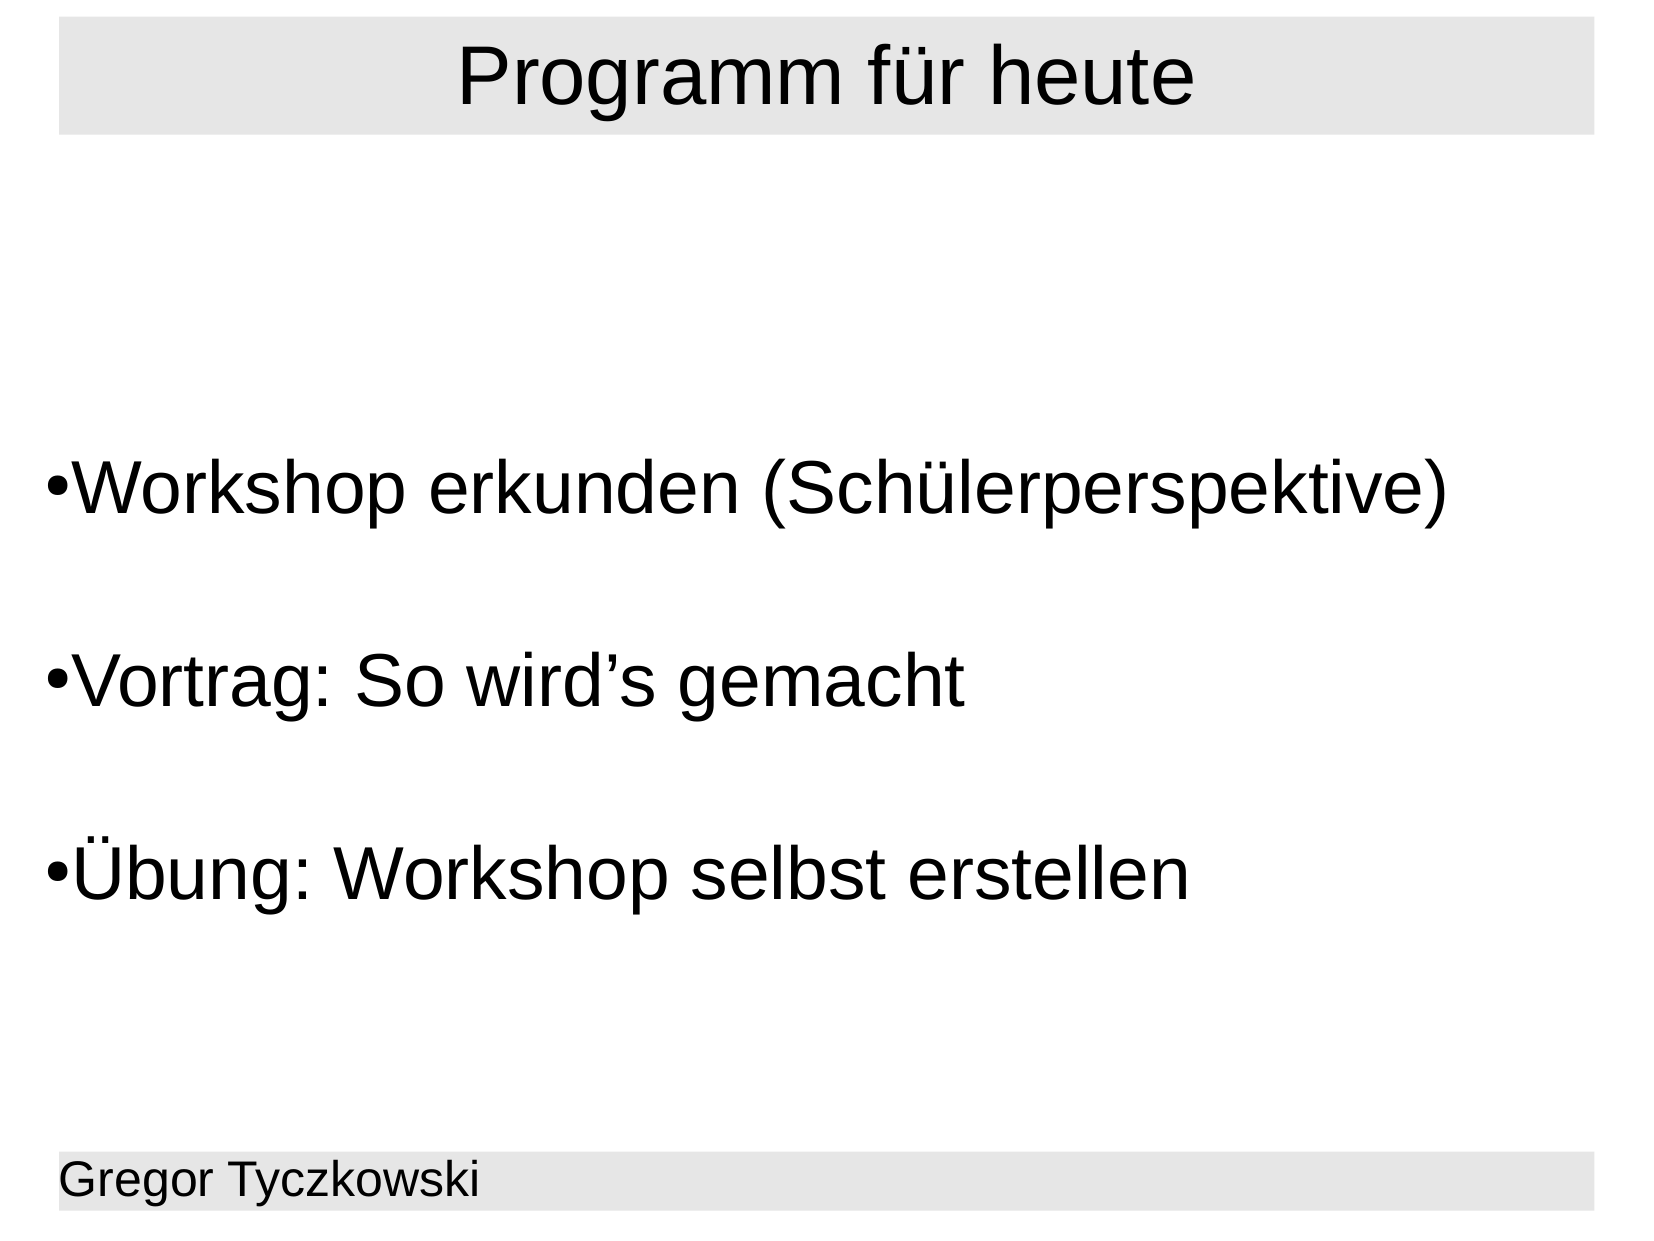

Programm für heute
Workshop erkunden (Schülerperspektive)
Vortrag: So wird’s gemacht
Übung: Workshop selbst erstellen
# Gregor Tyczkowski